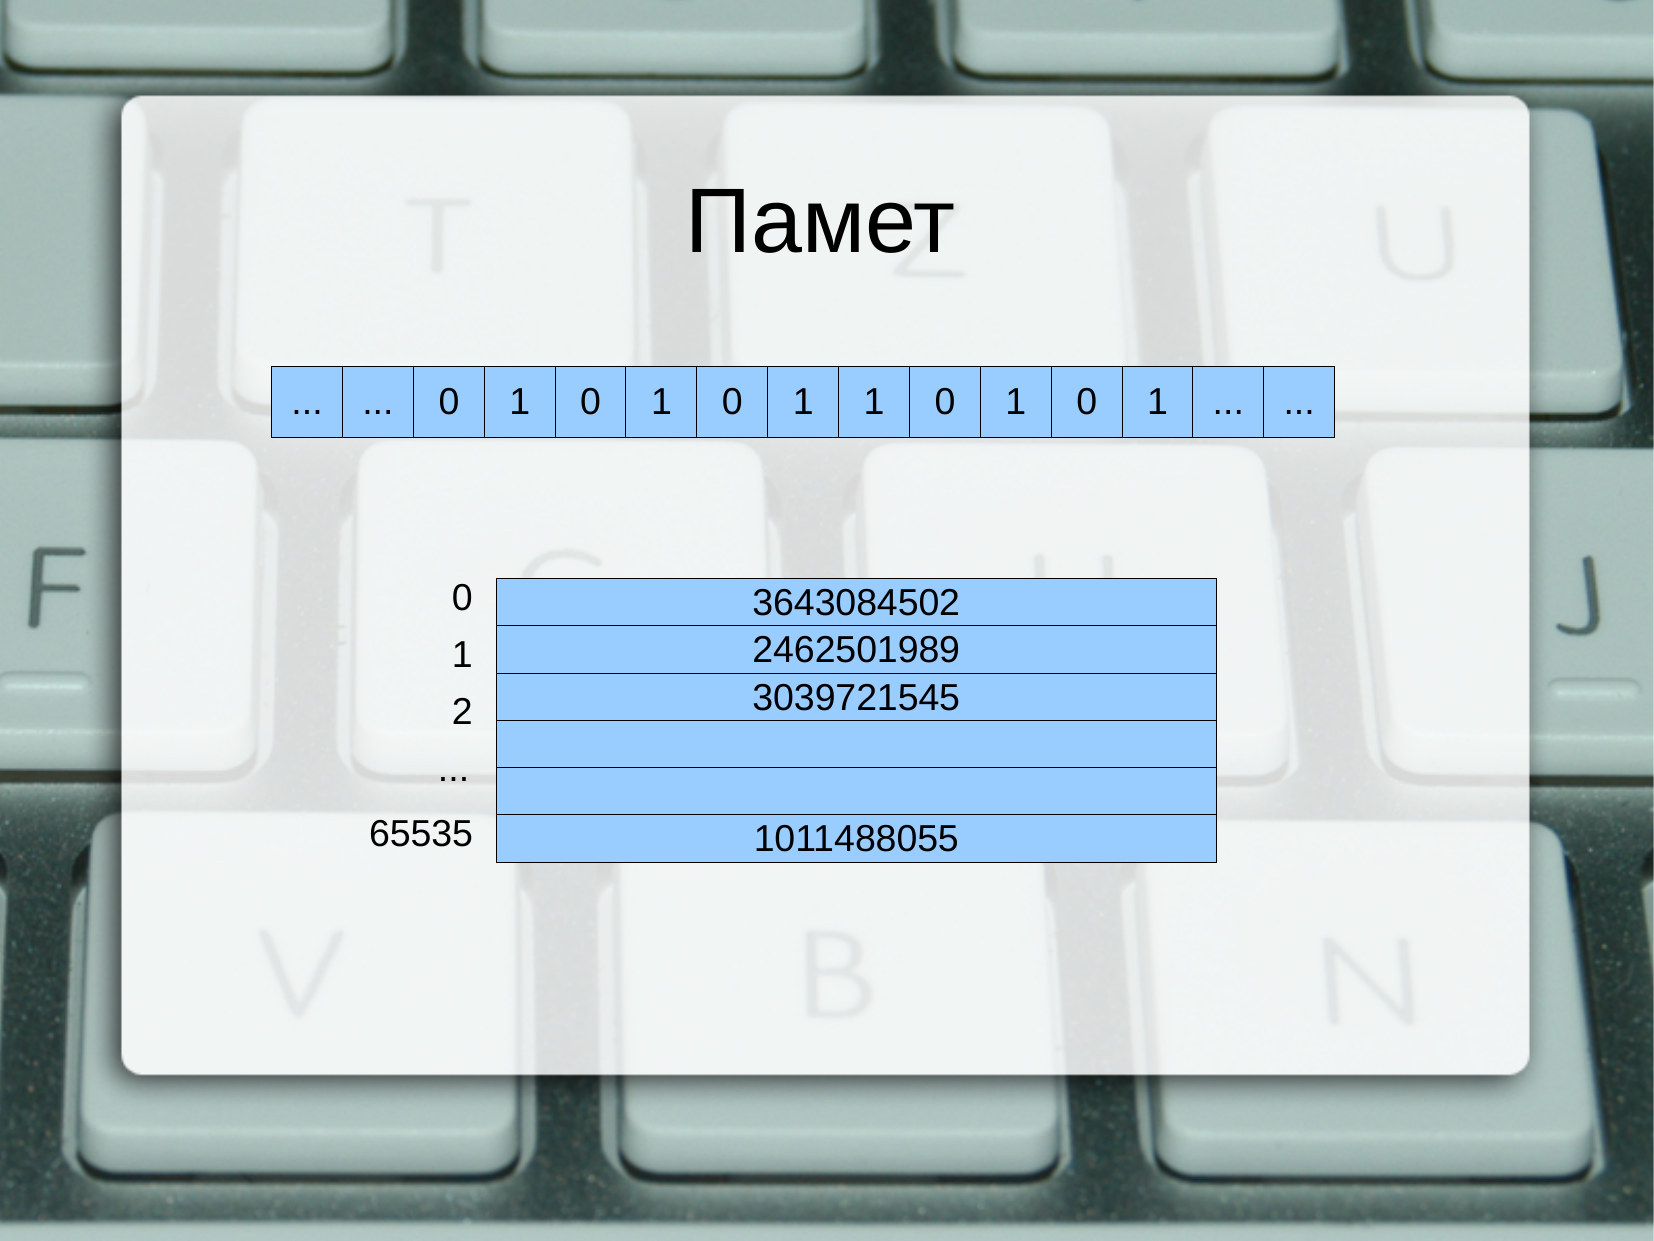

# Памет
...
...
0
1
0
1
0
1
1
0
1
0
1
...
...
0
3643084502
1
2462501989
3039721545
2
...
65535
1011488055